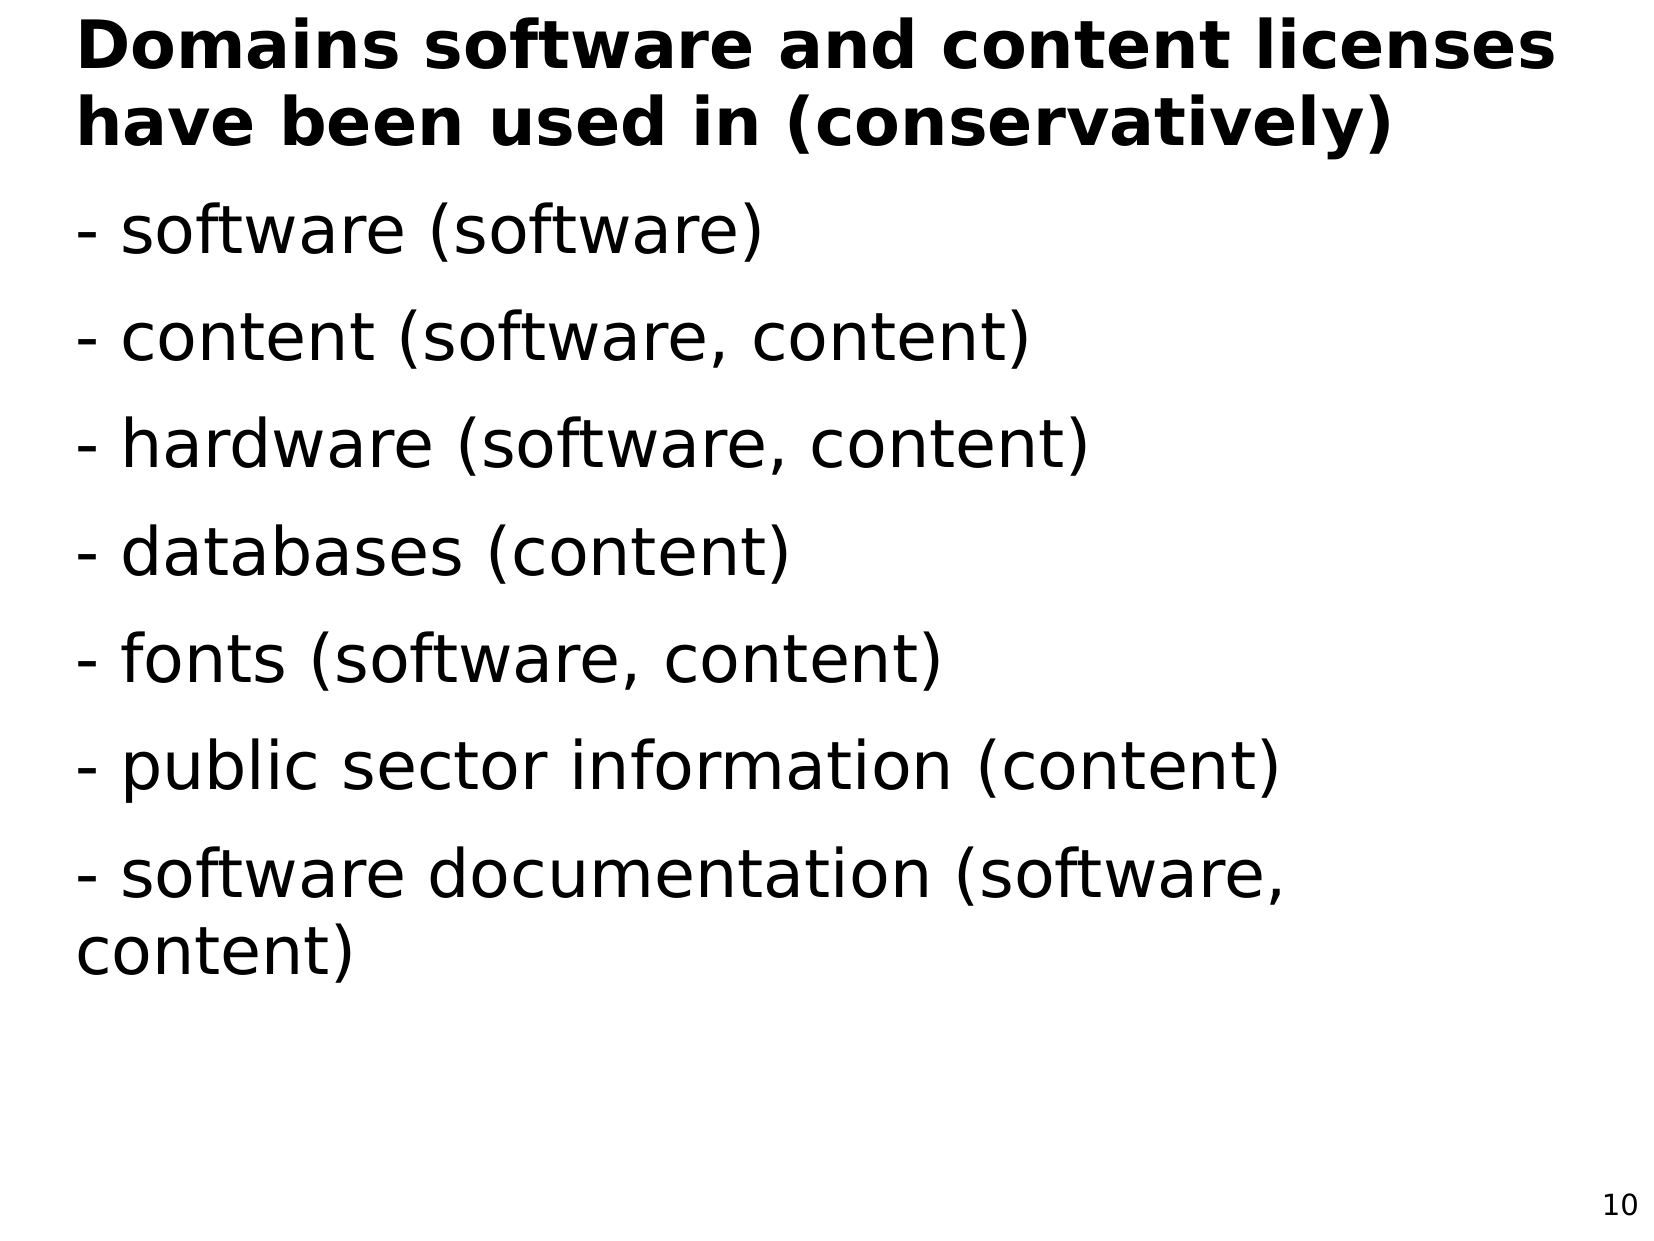

# Domains software and content licenses have been used in (conservatively)
- software (software)
- content (software, content)
- hardware (software, content)
- databases (content)
- fonts (software, content)
- public sector information (content)
- software documentation (software, content)